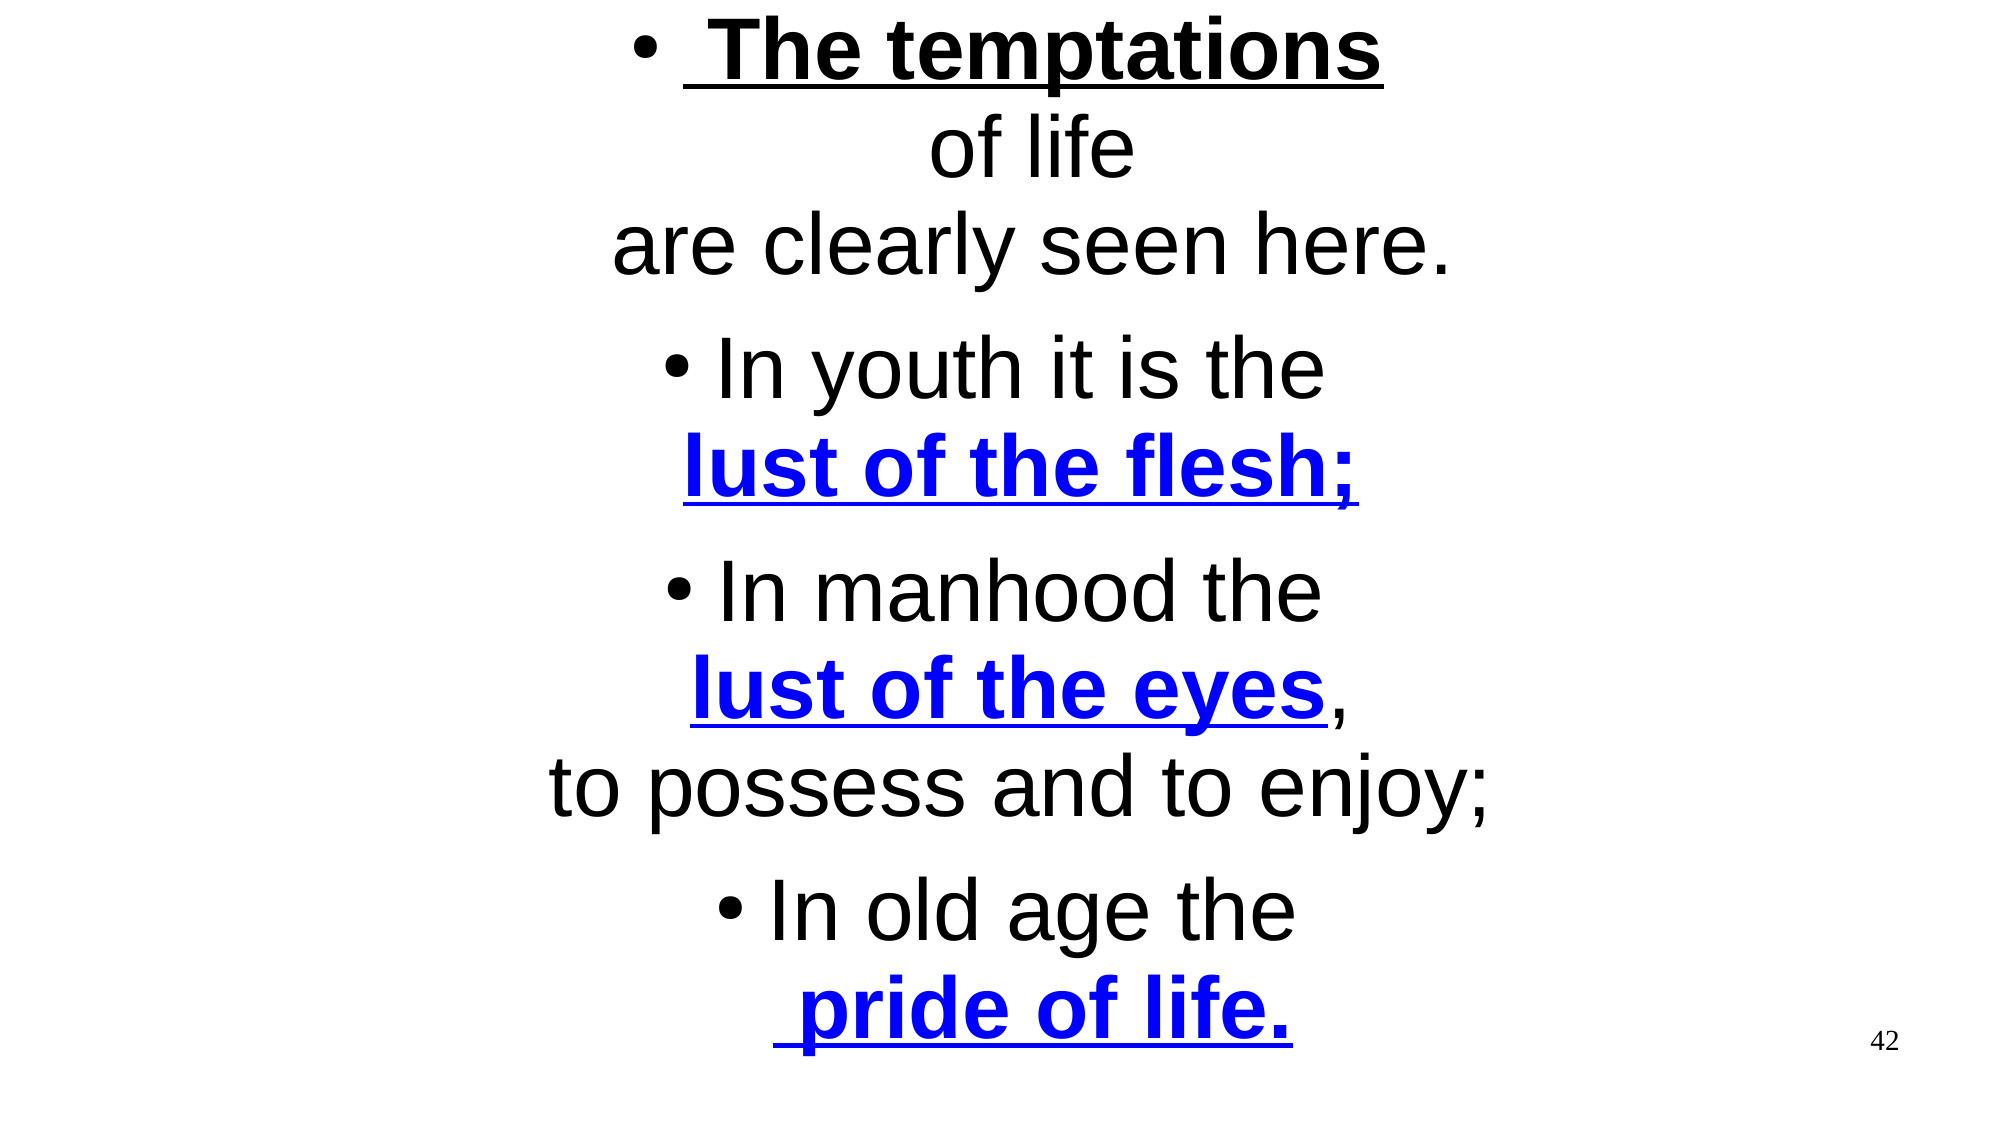

# The temptations of life are clearly seen here.
In youth it is the
lust of the flesh;
In manhood the
lust of the eyes,
to possess and to enjoy;
In old age the
 pride of life.
42